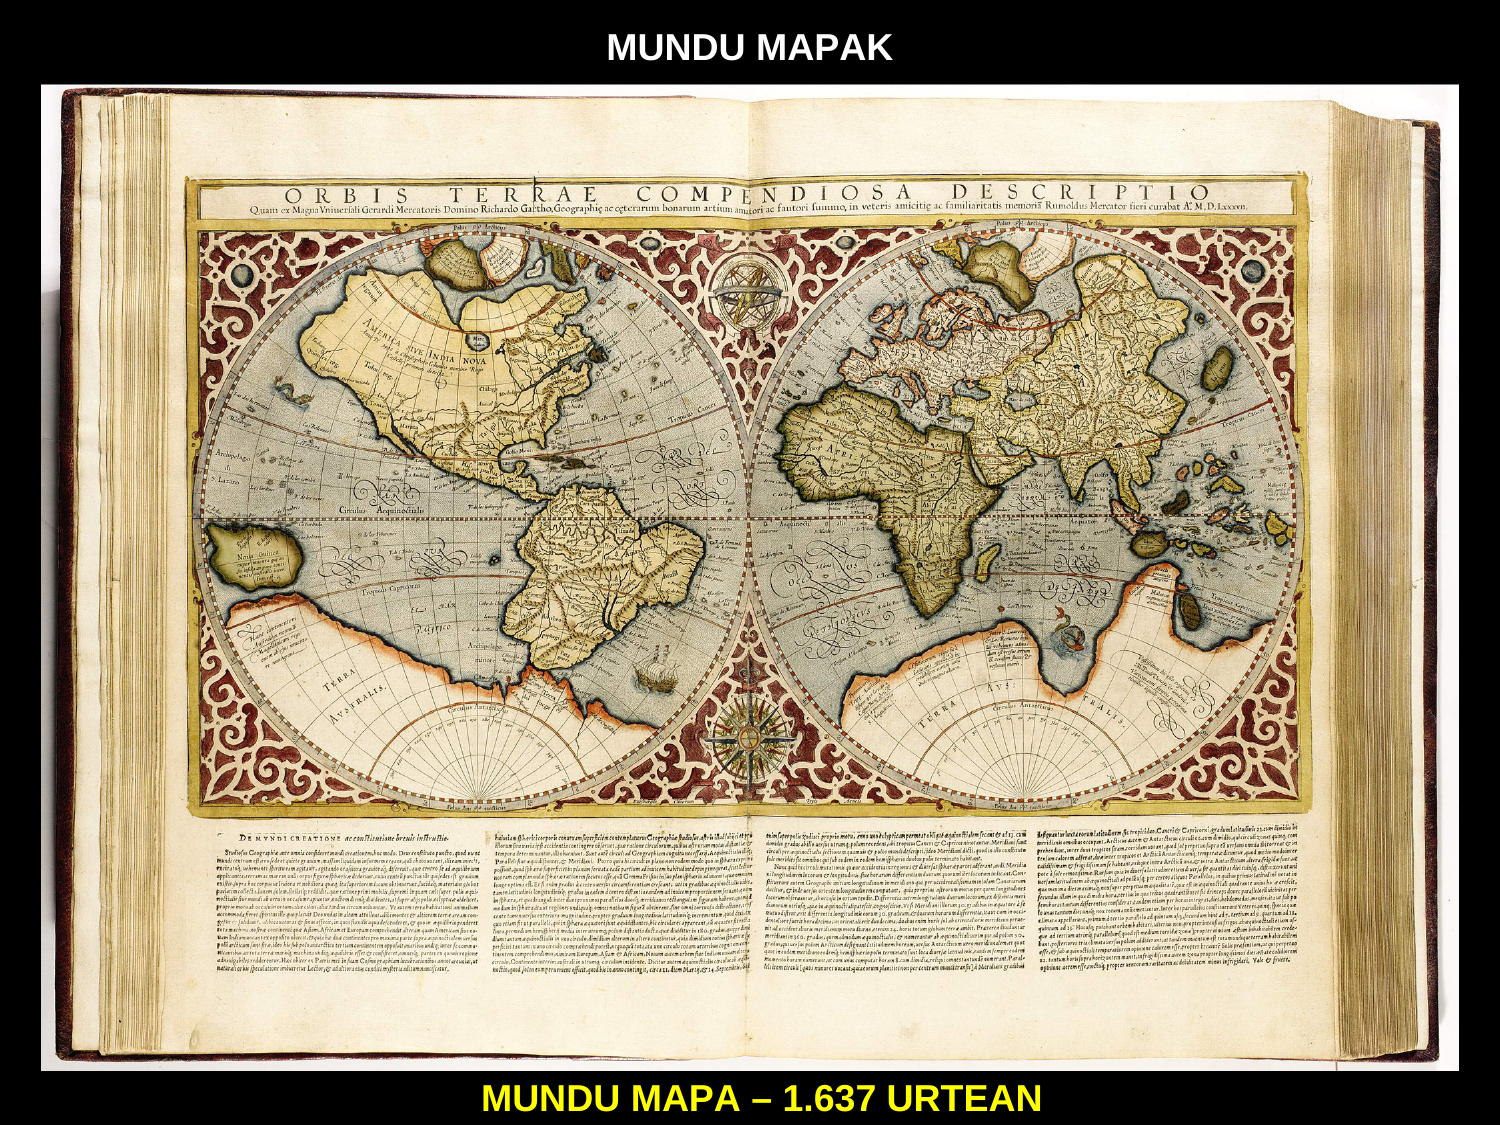

MUNDU MAPAK
MUNDU MAPA – 1.637 URTEAN